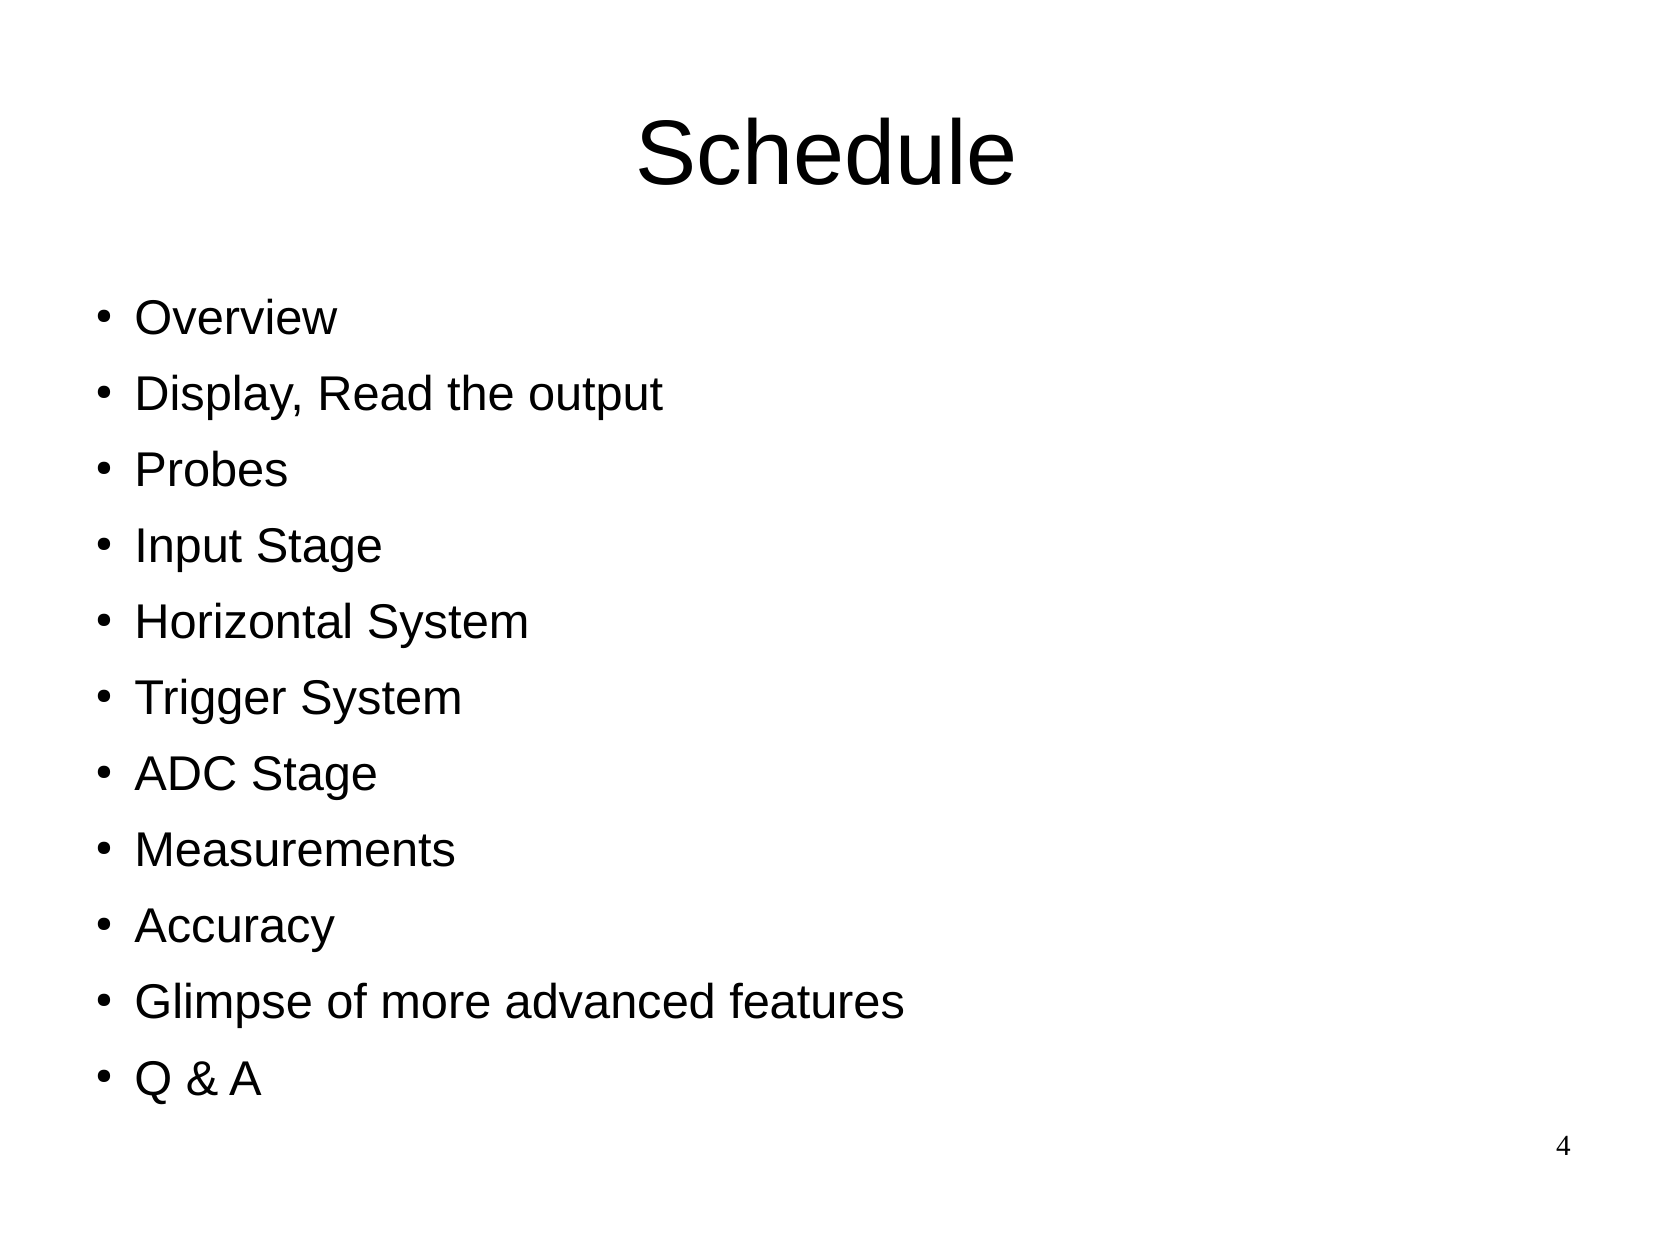

# Schedule
Overview
Display, Read the output
Probes
Input Stage
Horizontal System
Trigger System
ADC Stage
Measurements
Accuracy
Glimpse of more advanced features
Q & A
4